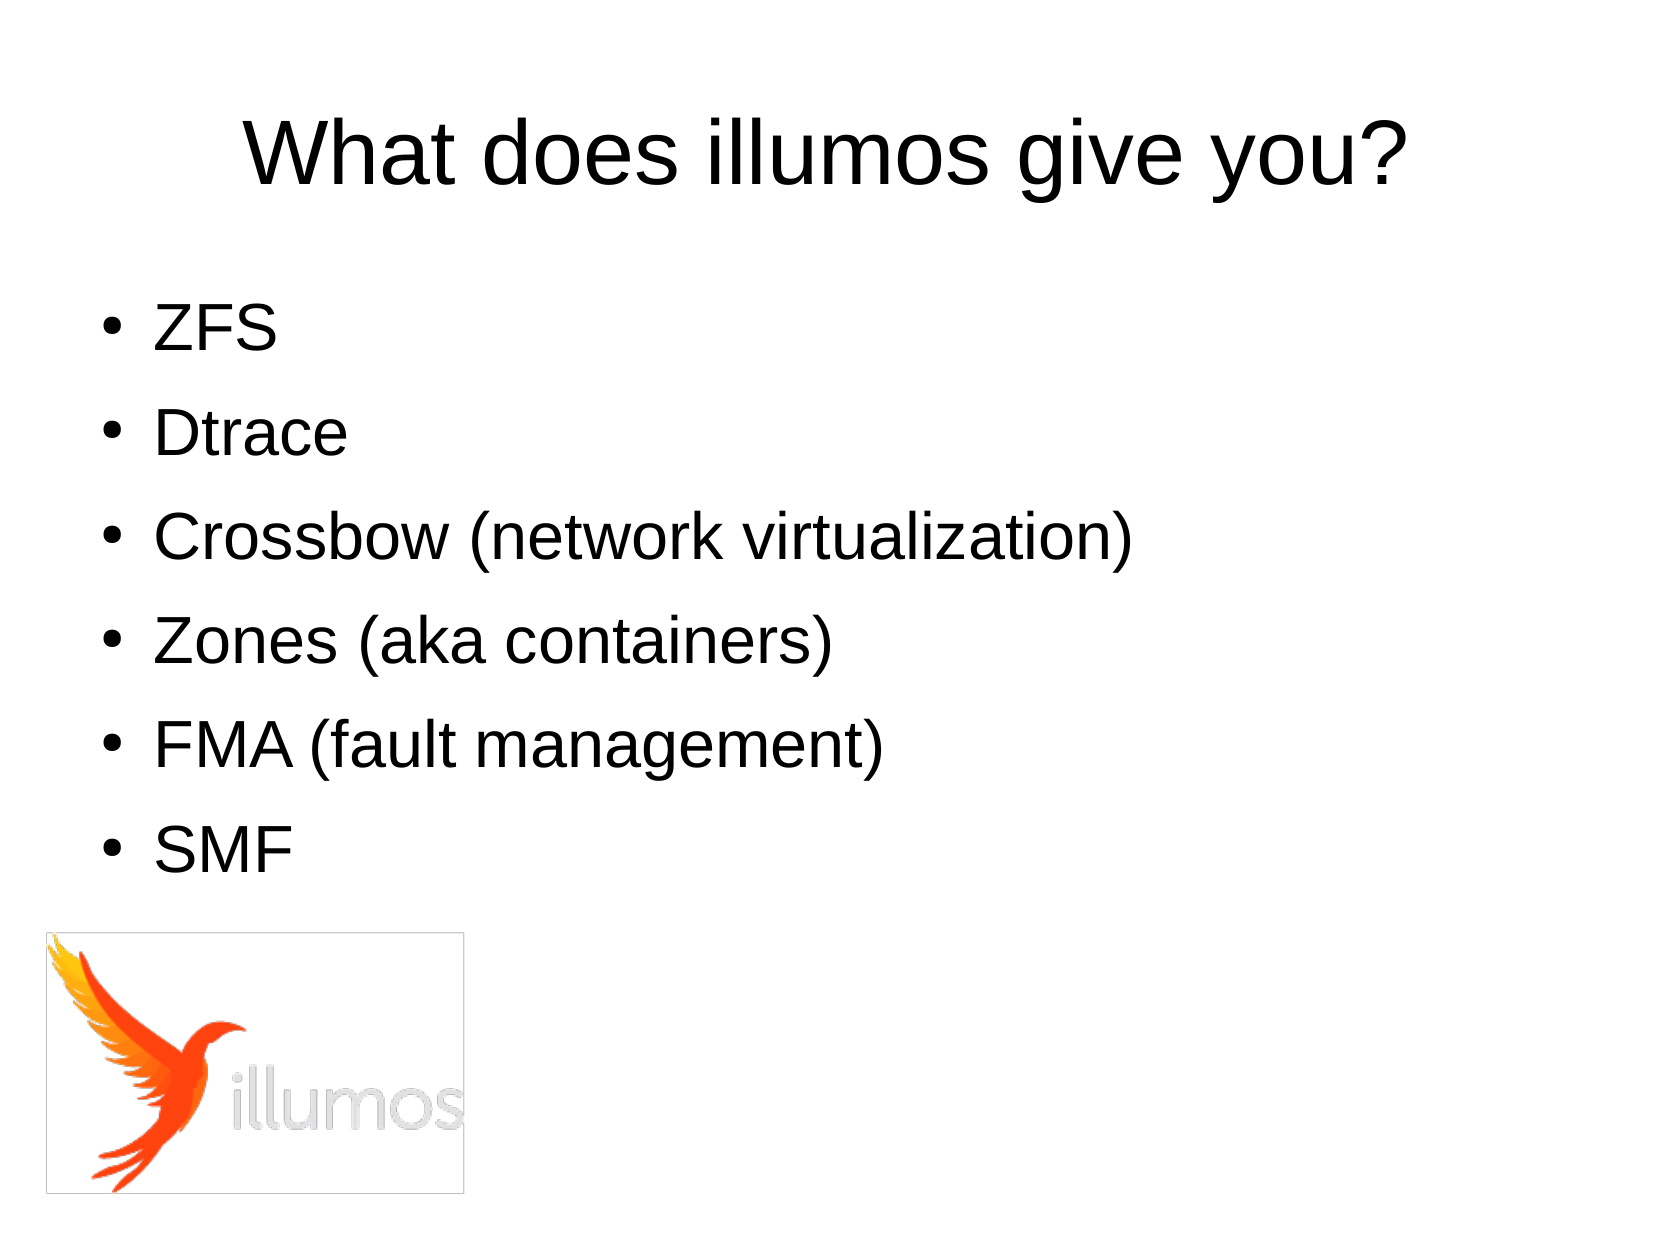

# What does illumos give you?
ZFS
Dtrace
Crossbow (network virtualization)
Zones (aka containers)
FMA (fault management)
SMF